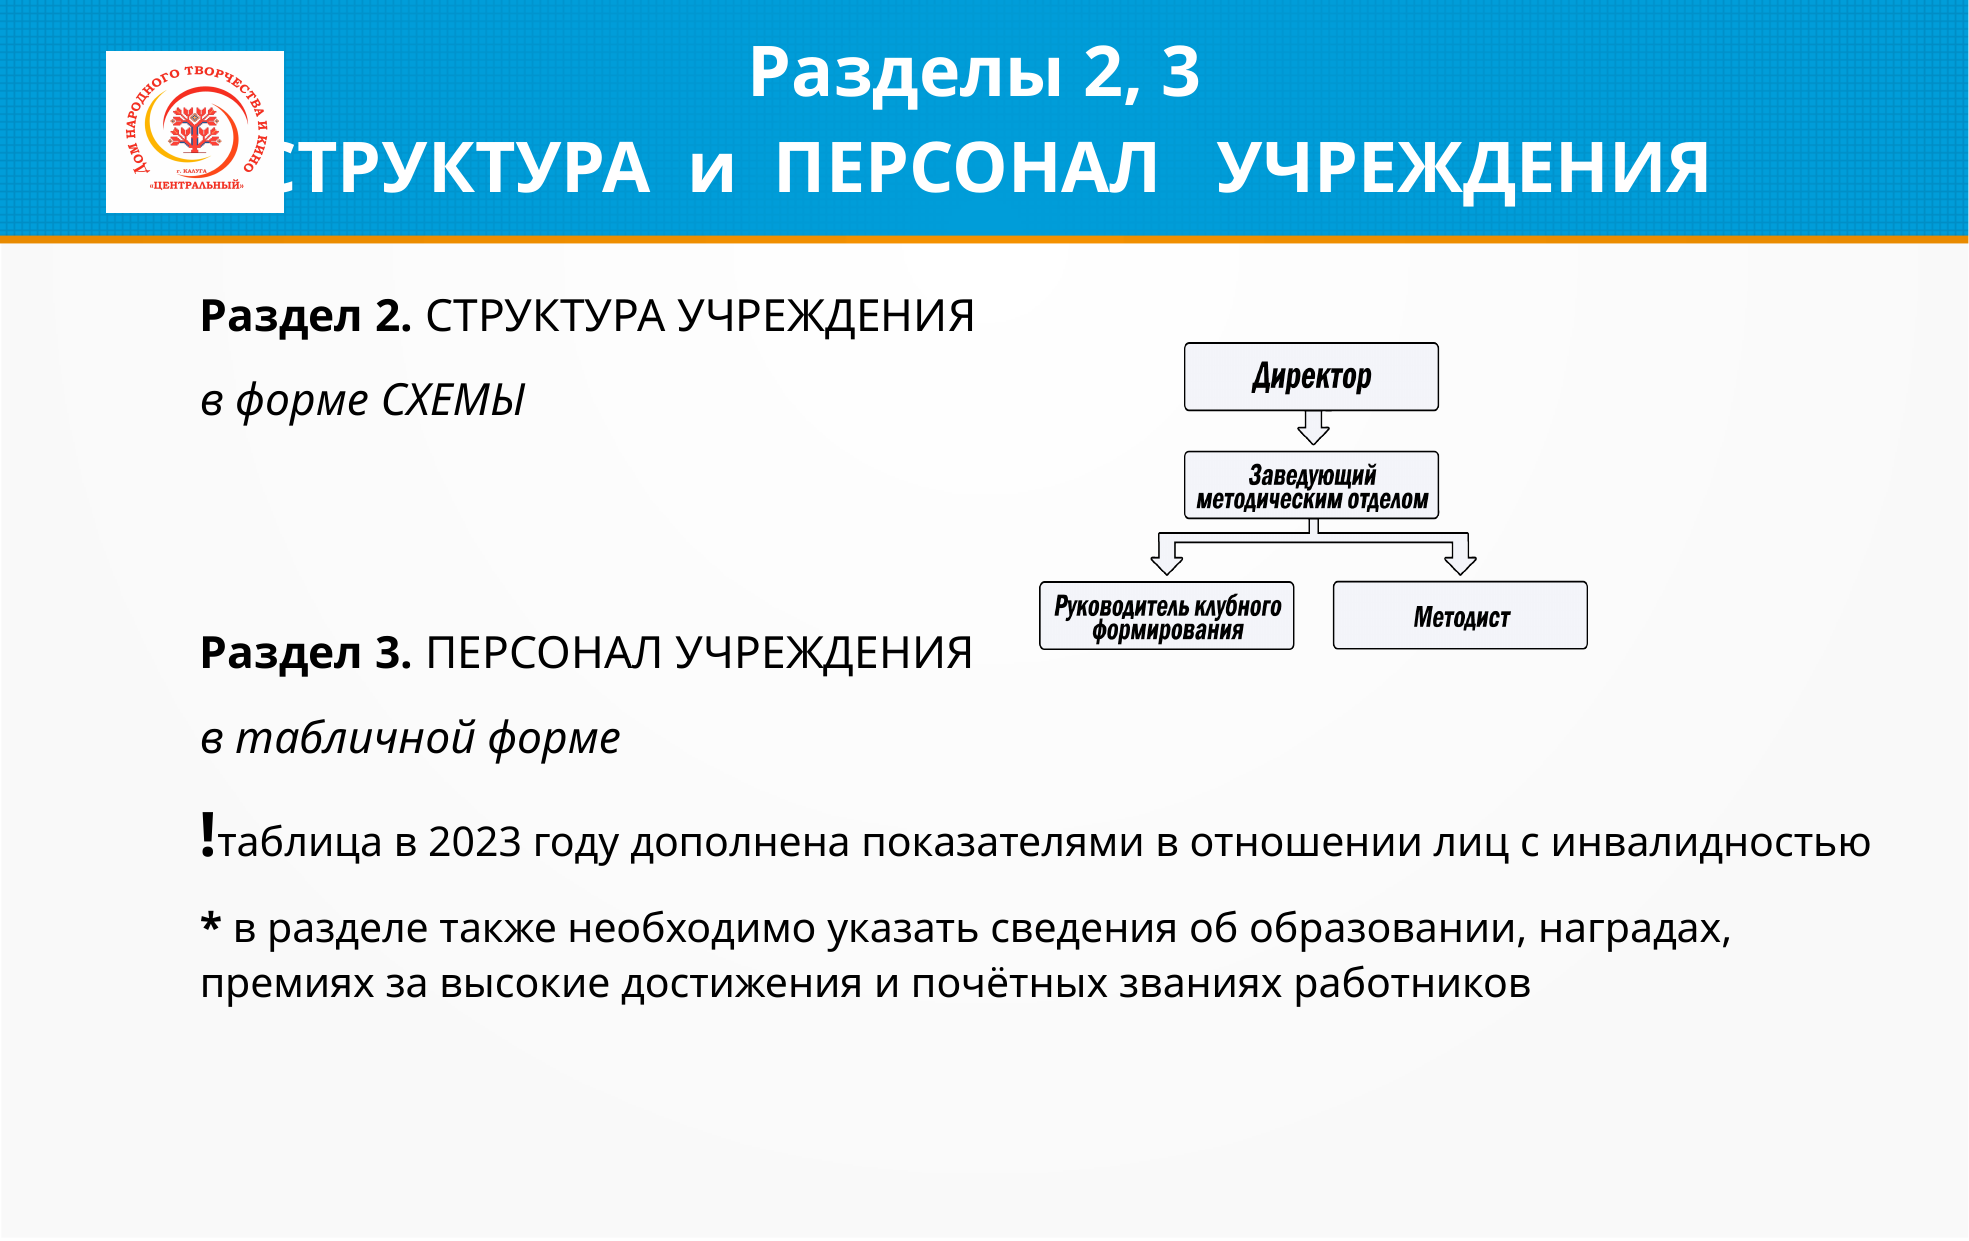

# Разделы 2, 3 СТРУКТУРА и ПЕРСОНАЛ УЧРЕЖДЕНИЯ
Раздел 2. СТРУКТУРА УЧРЕЖДЕНИЯ
в форме СХЕМЫ
Раздел 3. ПЕРСОНАЛ УЧРЕЖДЕНИЯ
в табличной форме
!таблица в 2023 году дополнена показателями в отношении лиц с инвалидностью
* в разделе также необходимо указать сведения об образовании, наградах, премиях за высокие достижения и почётных званиях работников